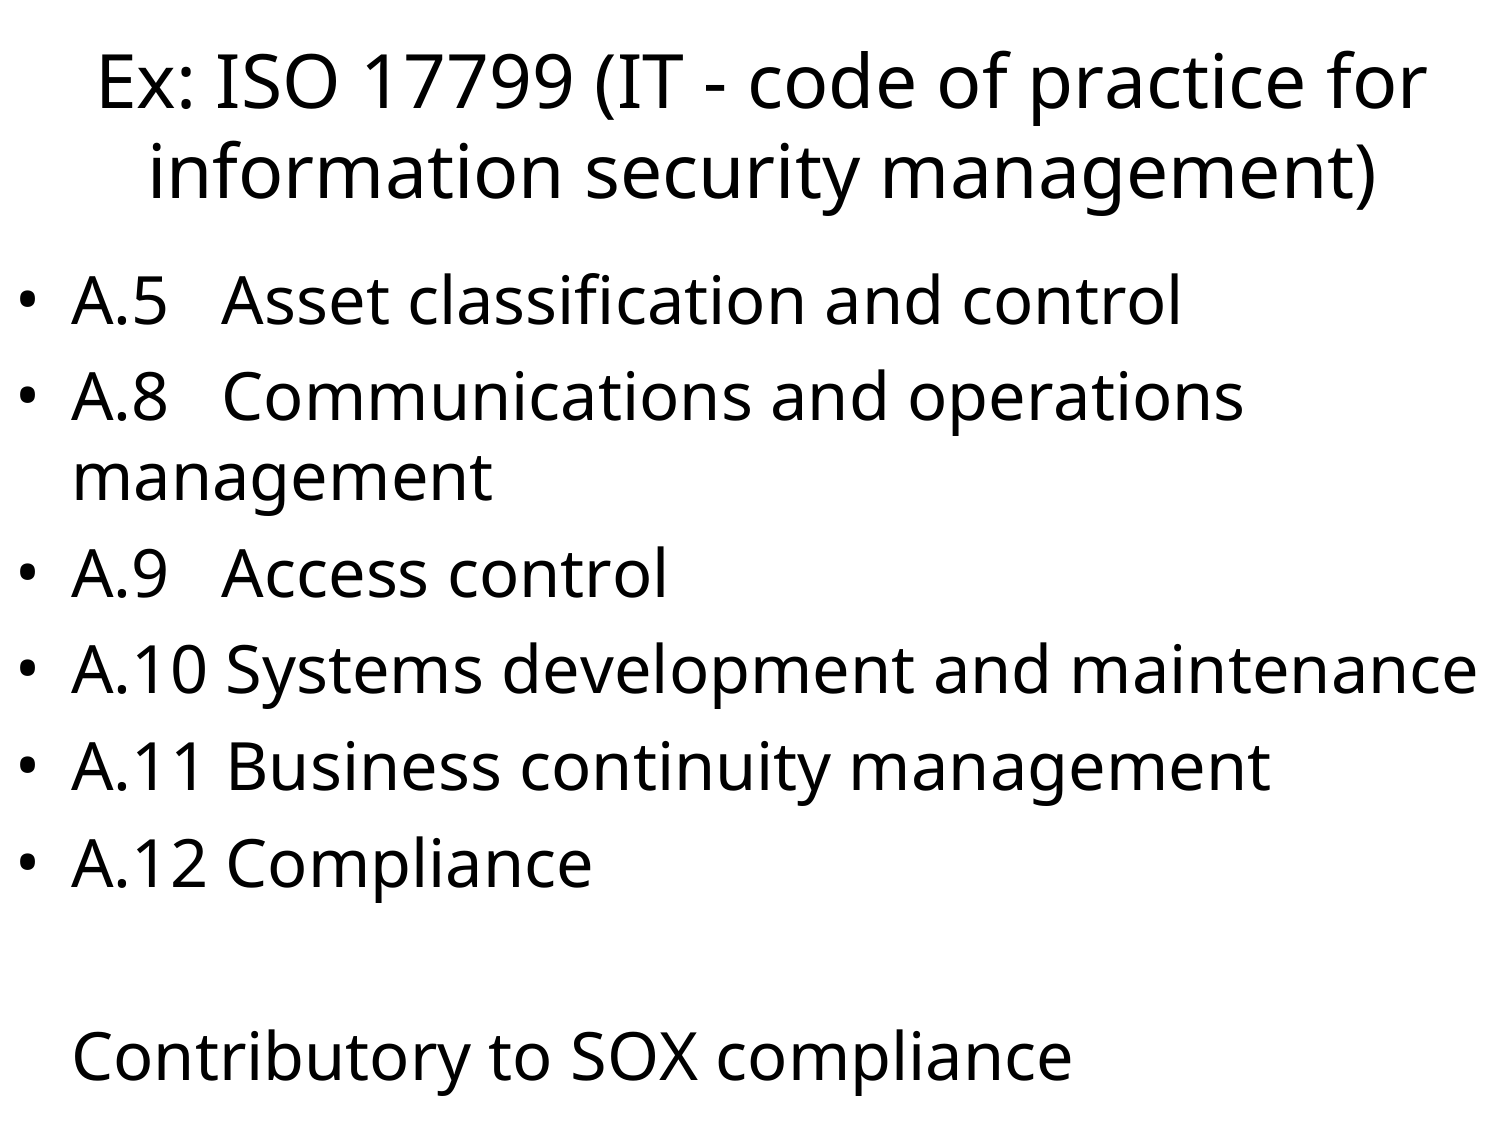

# Ex: ISO 17799 (IT - code of practice for information security management)
A.5 Asset classification and control
A.8 Communications and operations management
A.9 Access control
A.10 Systems development and maintenance
A.11 Business continuity management
A.12 Compliance
	Contributory to SOX compliance